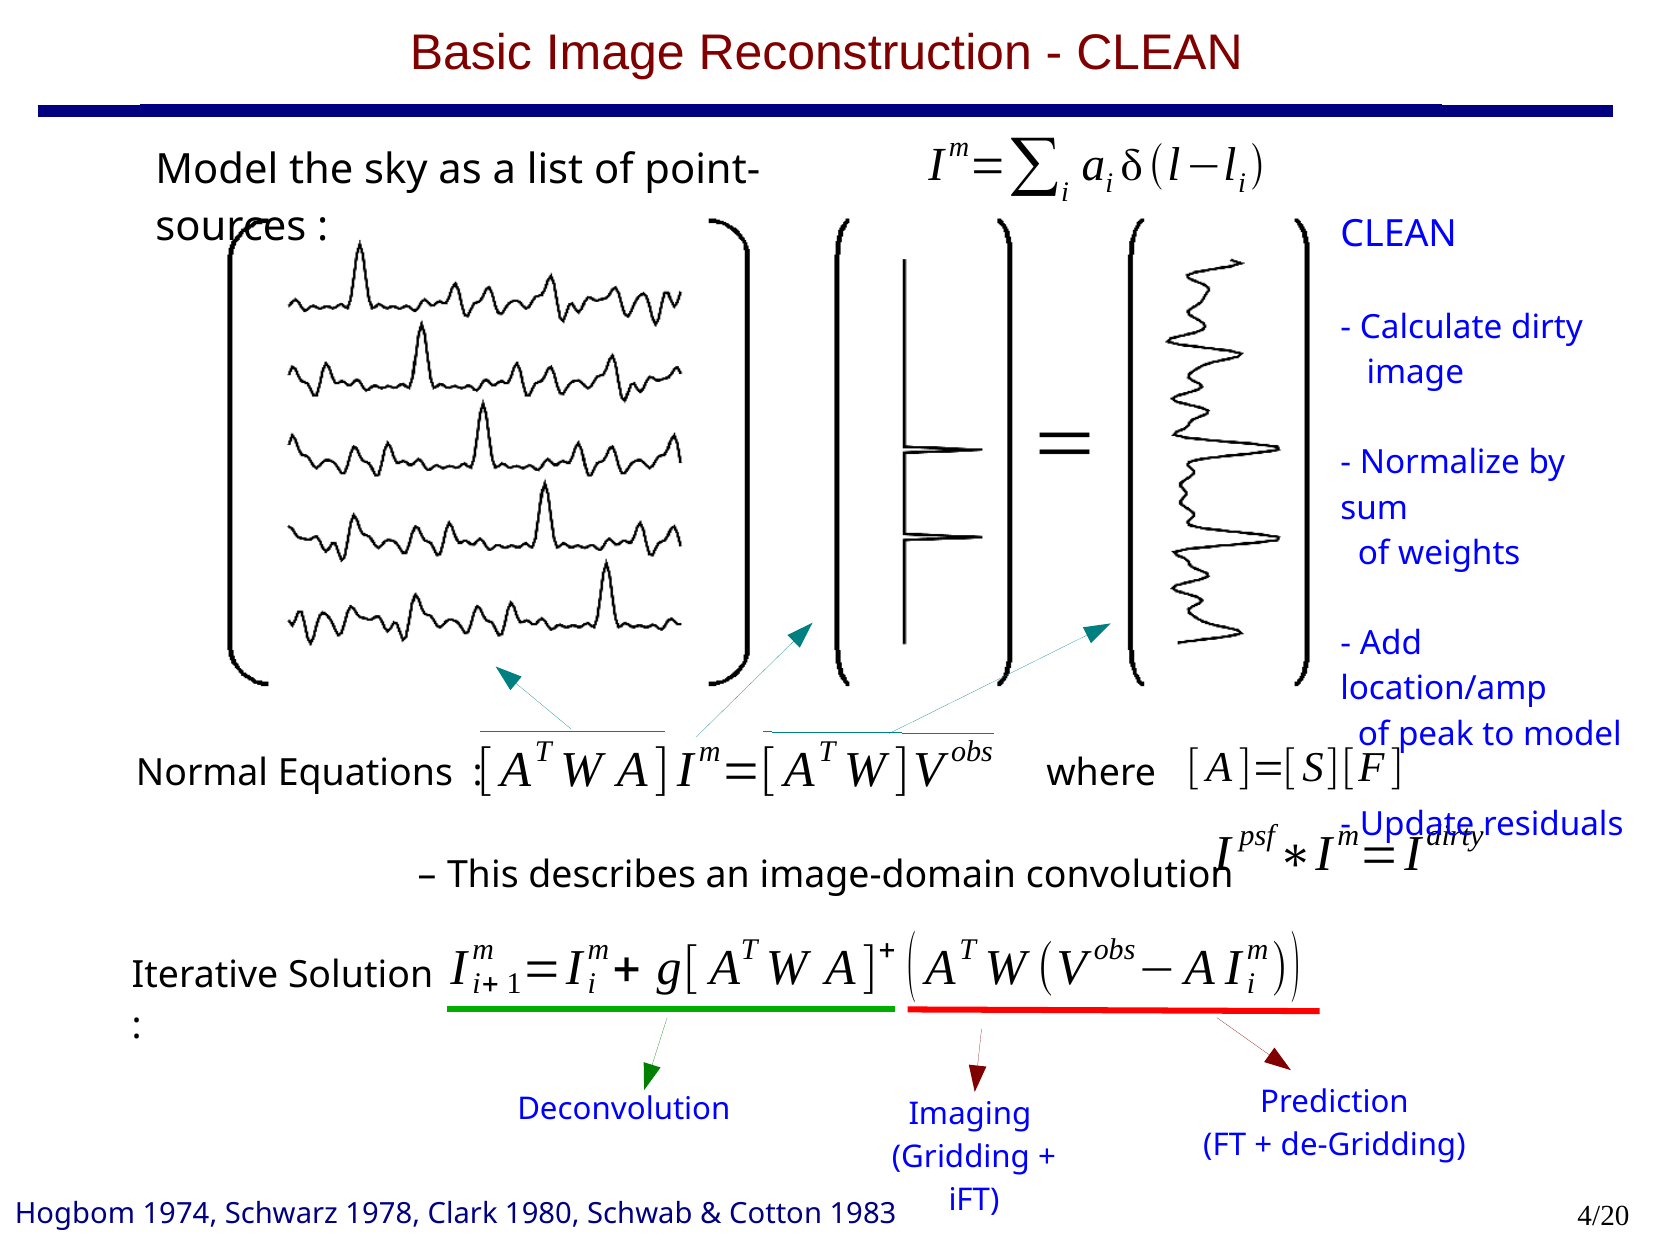

# Basic Image Reconstruction - CLEAN
Model the sky as a list of point-sources :
CLEAN
- Calculate dirty
 image
- Normalize by sum
 of weights
- Add location/amp
 of peak to model
- Update residuals
Normal Equations : where
 – This describes an image-domain convolution
Iterative Solution :
Prediction
(FT + de-Gridding)
Deconvolution
Imaging
(Gridding + iFT)
Hogbom 1974, Schwarz 1978, Clark 1980, Schwab & Cotton 1983
4